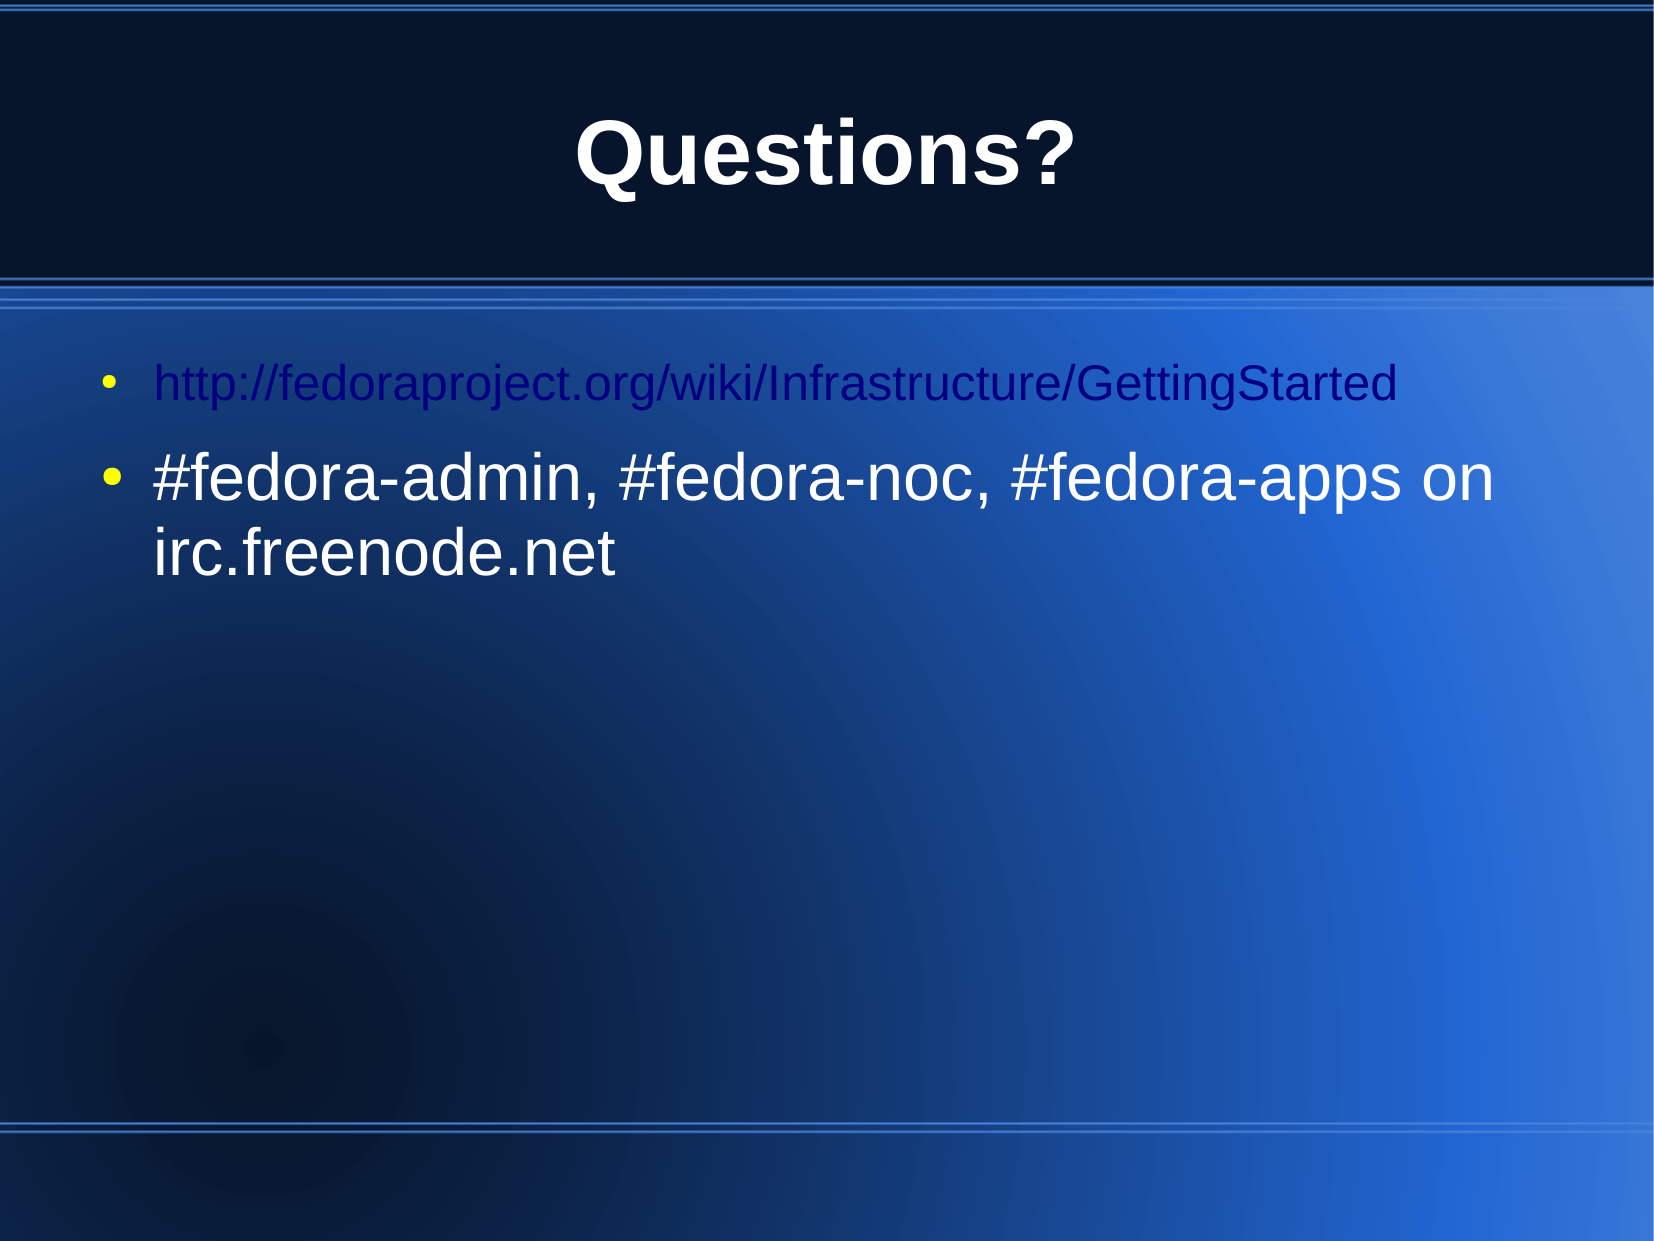

# Questions?
http://fedoraproject.org/wiki/Infrastructure/GettingStarted
#fedora-admin, #fedora-noc, #fedora-apps on irc.freenode.net